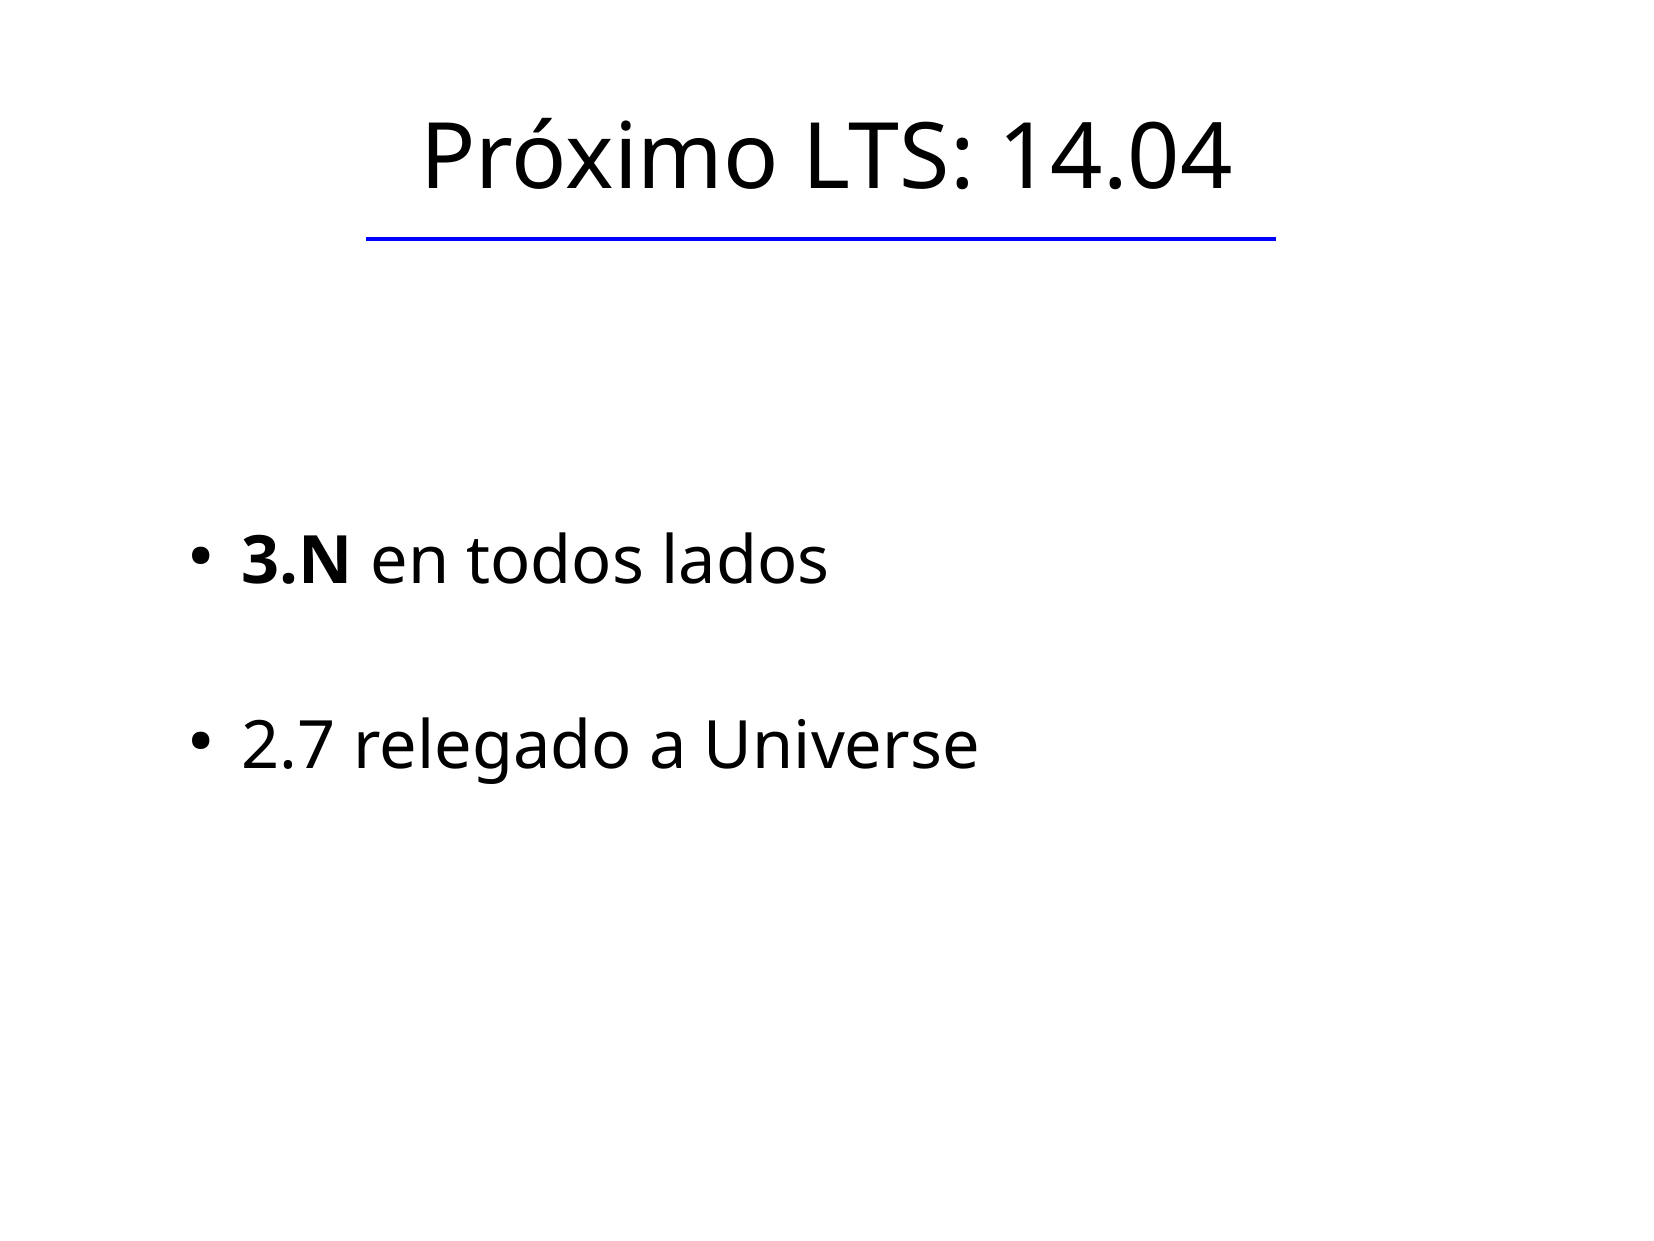

# Próximo LTS: 14.04
 3.N en todos lados
 2.7 relegado a Universe